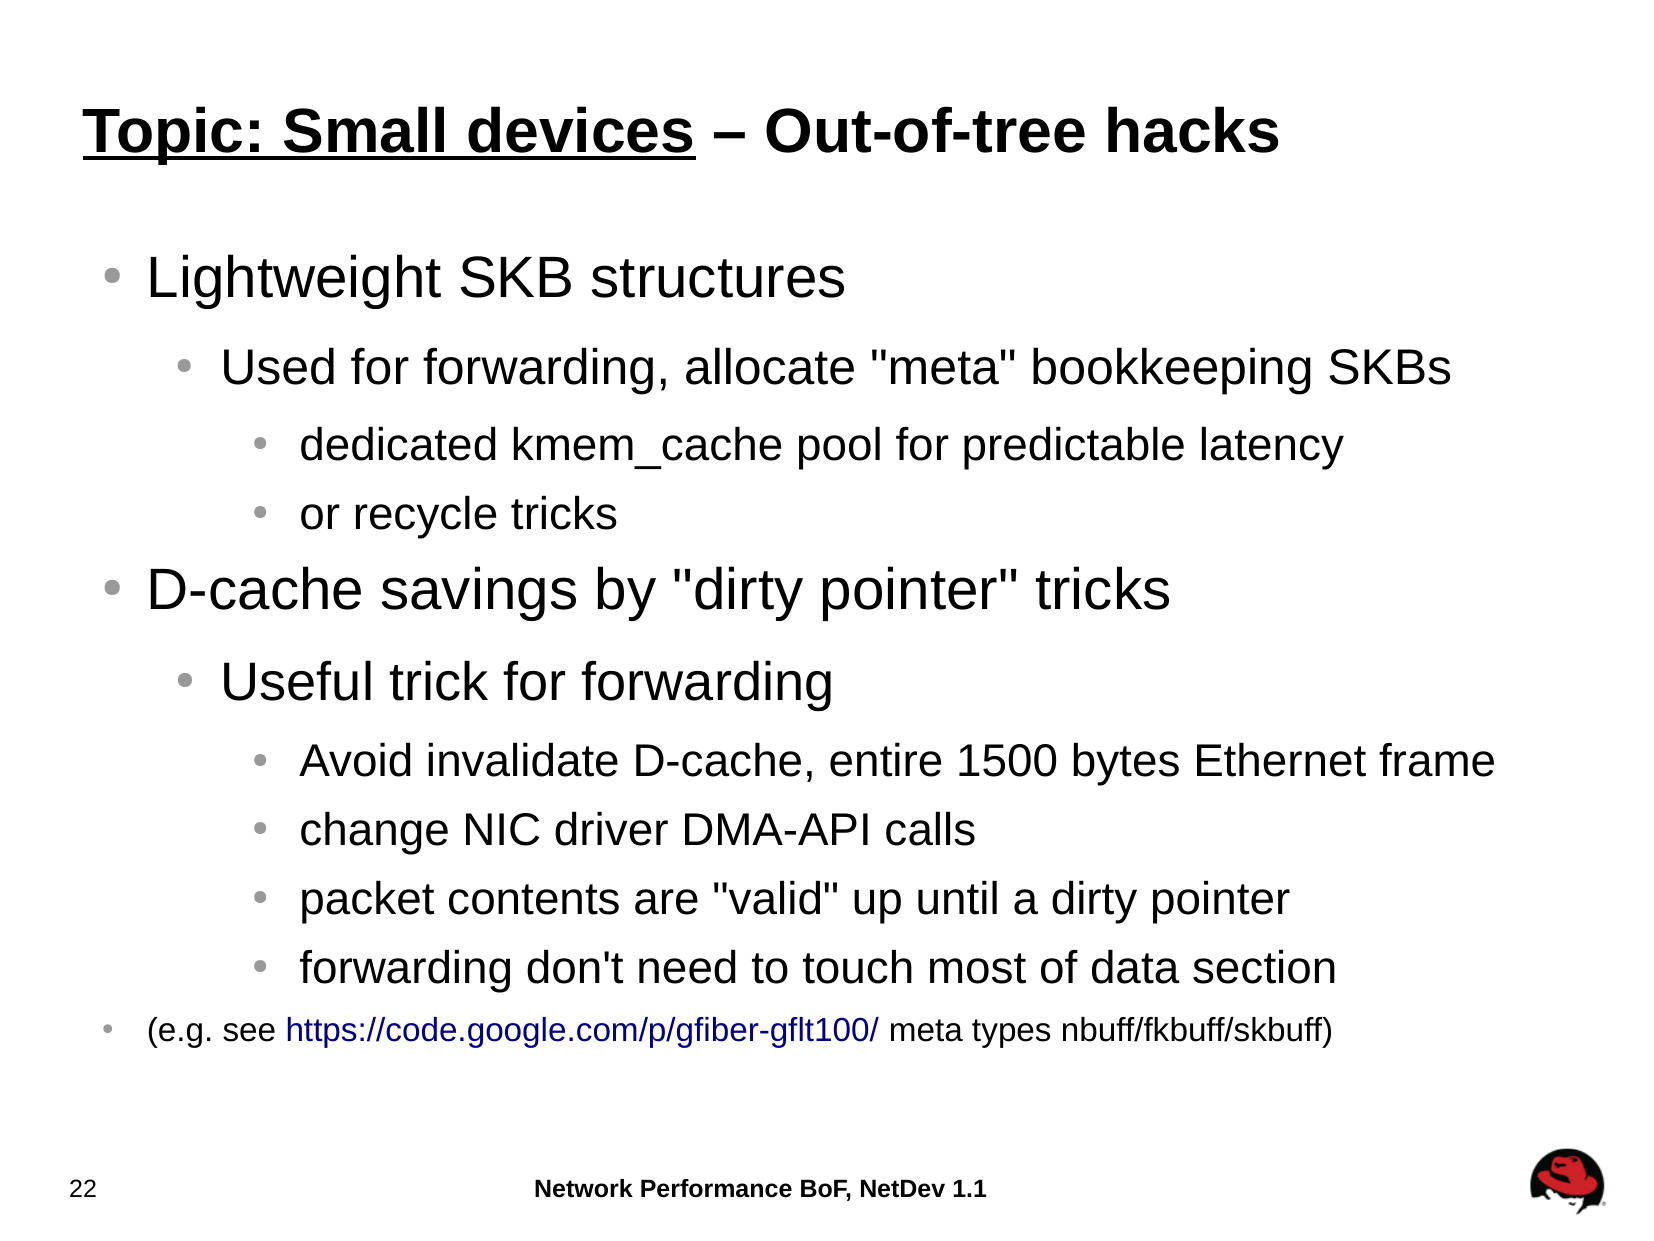

# Topic: Small devices – Out-of-tree hacks
Lightweight SKB structures
Used for forwarding, allocate "meta" bookkeeping SKBs
dedicated kmem_cache pool for predictable latency
or recycle tricks
D-cache savings by "dirty pointer" tricks
Useful trick for forwarding
Avoid invalidate D-cache, entire 1500 bytes Ethernet frame
change NIC driver DMA-API calls
packet contents are "valid" up until a dirty pointer
forwarding don't need to touch most of data section
(e.g. see https://code.google.com/p/gfiber-gflt100/ meta types nbuff/fkbuff/skbuff)